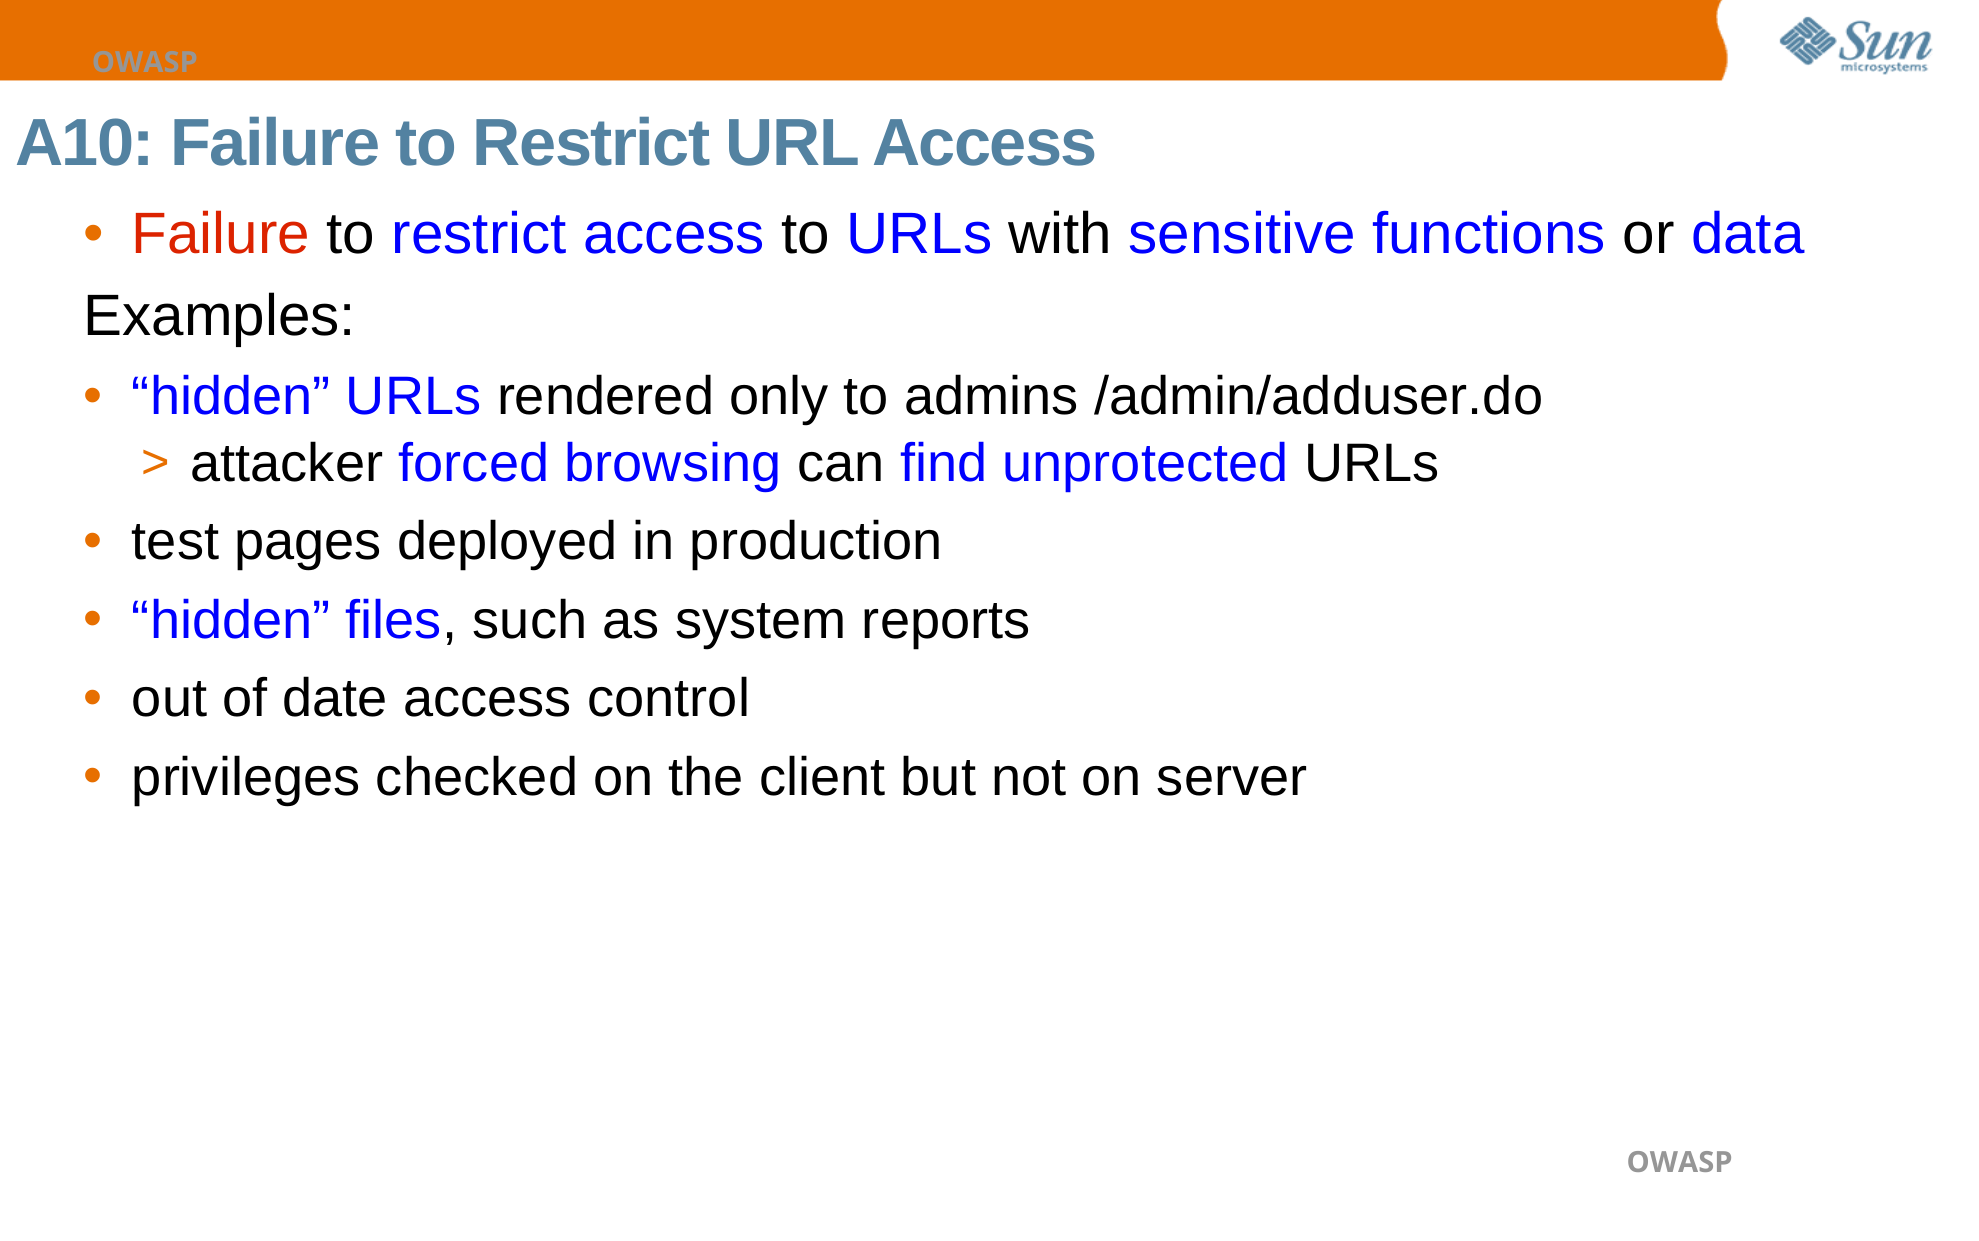

# A10: Failure to Restrict URL Access
Failure to restrict access to URLs with sensitive functions or data
Examples:
“hidden” URLs rendered only to admins /admin/adduser.do
attacker forced browsing can find unprotected URLs
test pages deployed in production
“hidden” files, such as system reports
out of date access control
privileges checked on the client but not on server